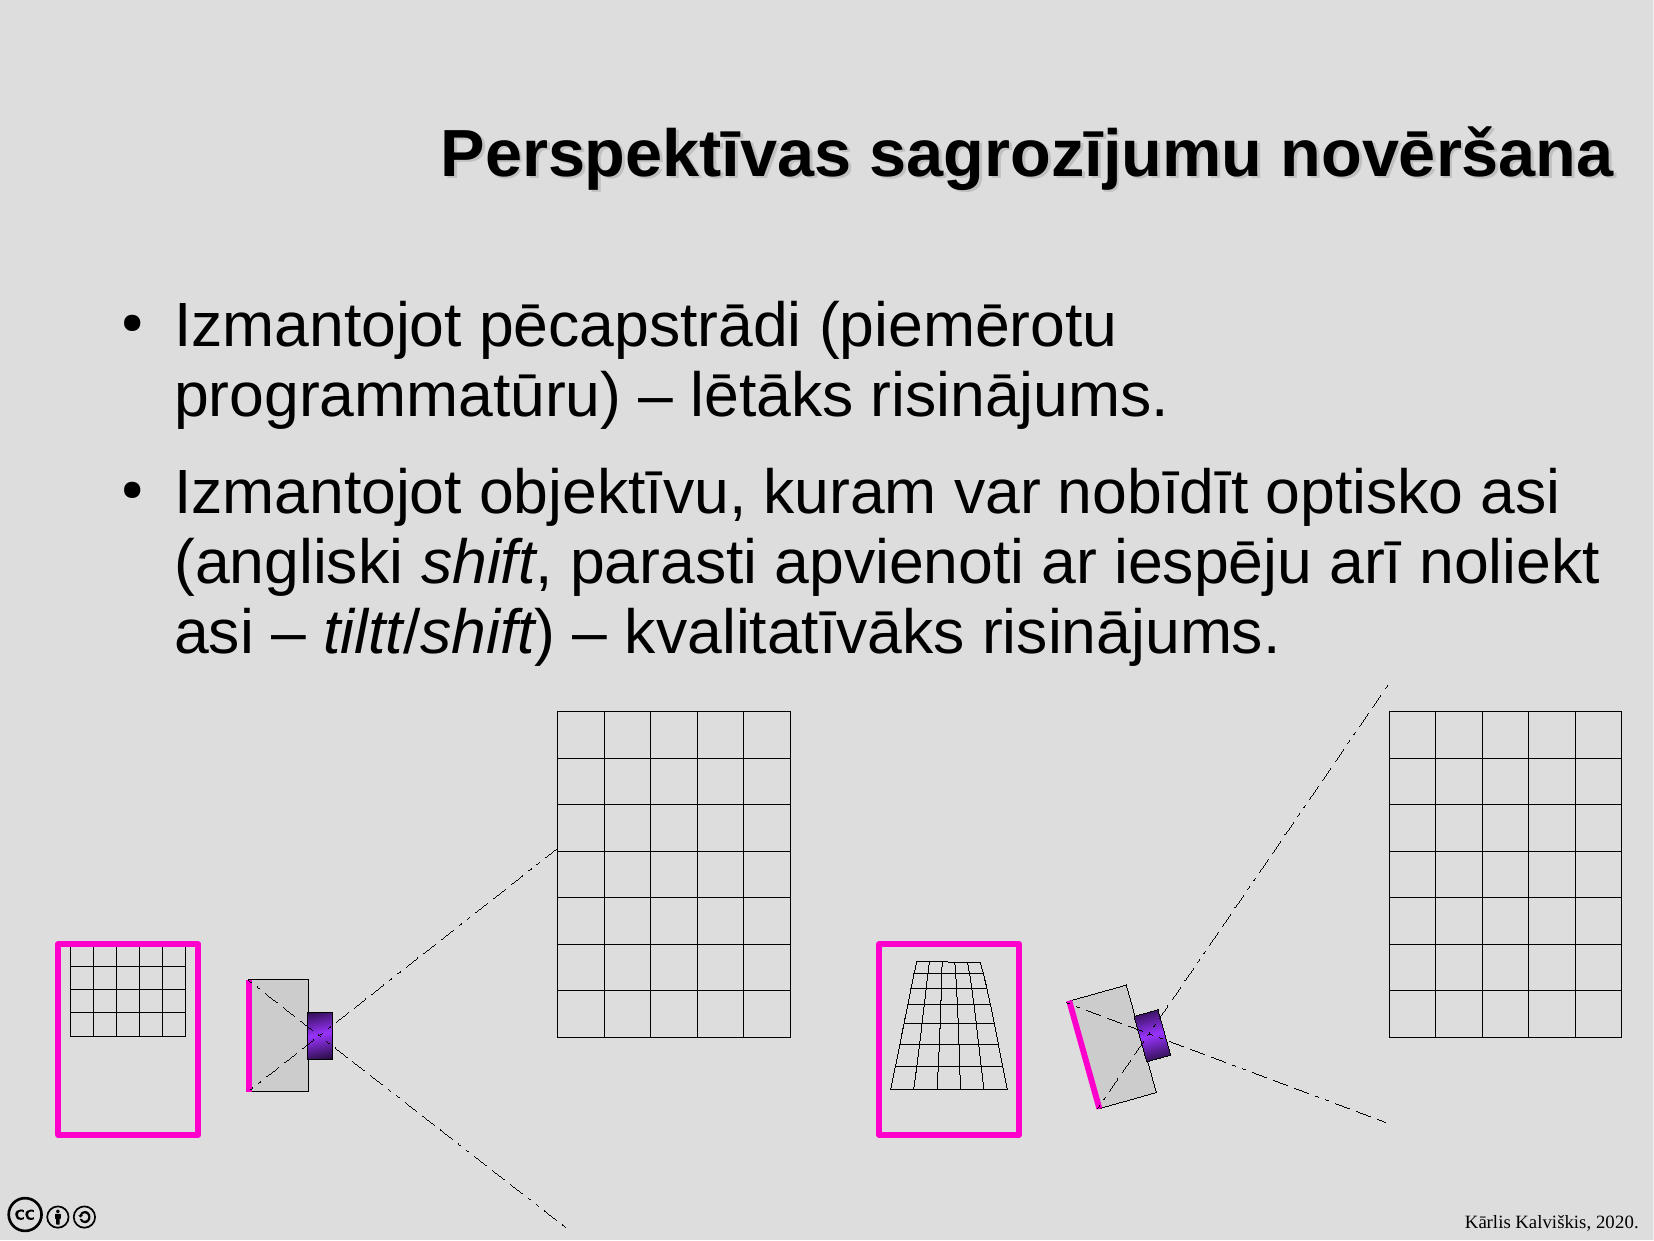

# Perspektīvas sagrozījumu novēršana
Izmantojot pēcapstrādi (piemērotu programmatūru) – lētāks risinājums.
Izmantojot objektīvu, kuram var nobīdīt optisko asi (angliski shift, parasti apvienoti ar iespēju arī noliekt asi – tiltt/shift) – kvalitatīvāks risinājums.